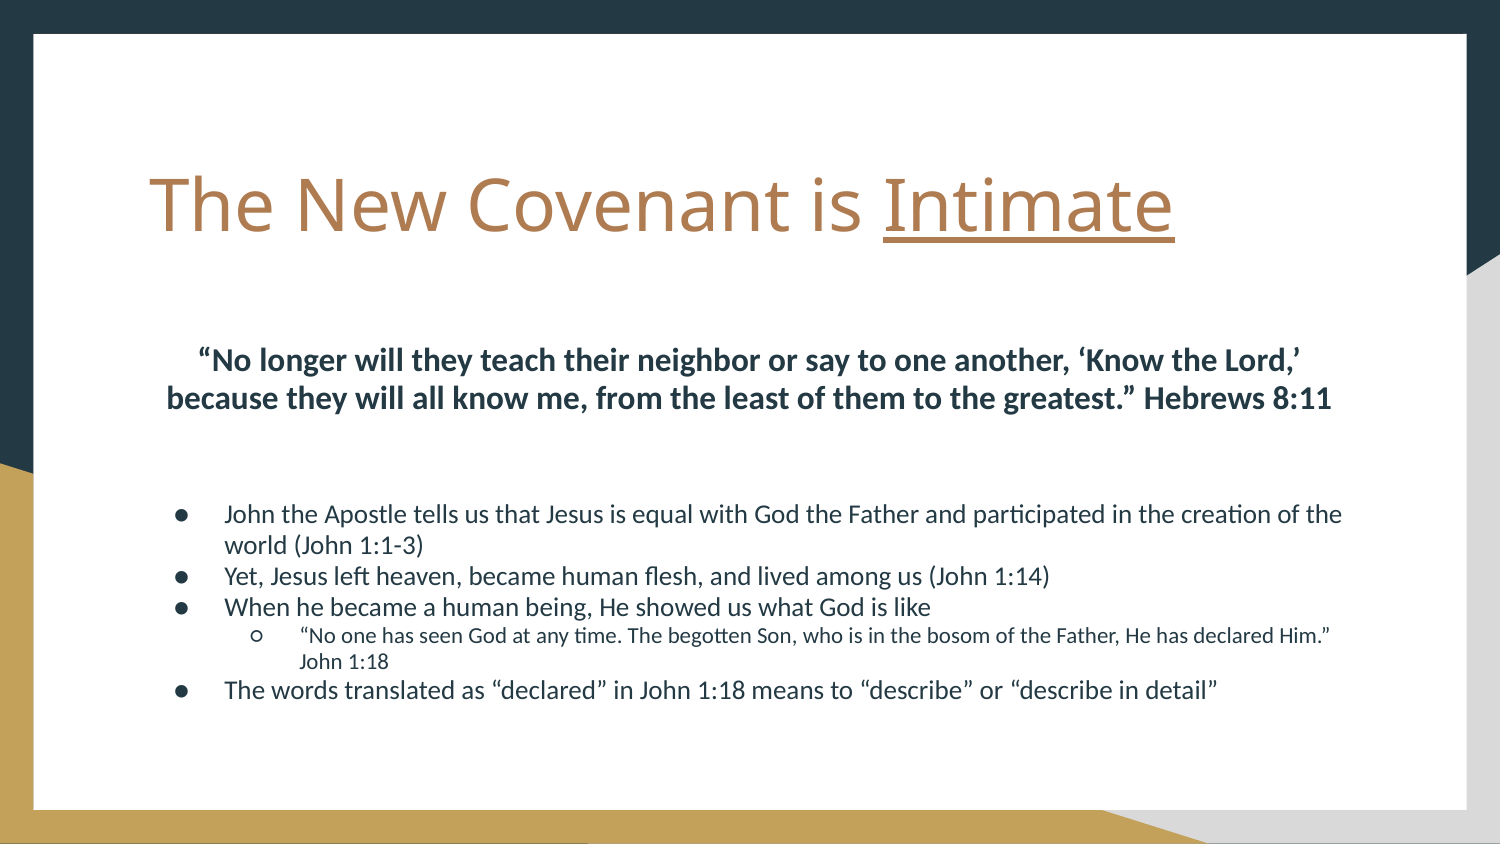

# The New Covenant is Intimate
“No longer will they teach their neighbor or say to one another, ‘Know the Lord,’ because they will all know me, from the least of them to the greatest.” Hebrews 8:11
John the Apostle tells us that Jesus is equal with God the Father and participated in the creation of the world (John 1:1-3)
Yet, Jesus left heaven, became human flesh, and lived among us (John 1:14)
When he became a human being, He showed us what God is like
“No one has seen God at any time. The begotten Son, who is in the bosom of the Father, He has declared Him.” John 1:18
The words translated as “declared” in John 1:18 means to “describe” or “describe in detail”